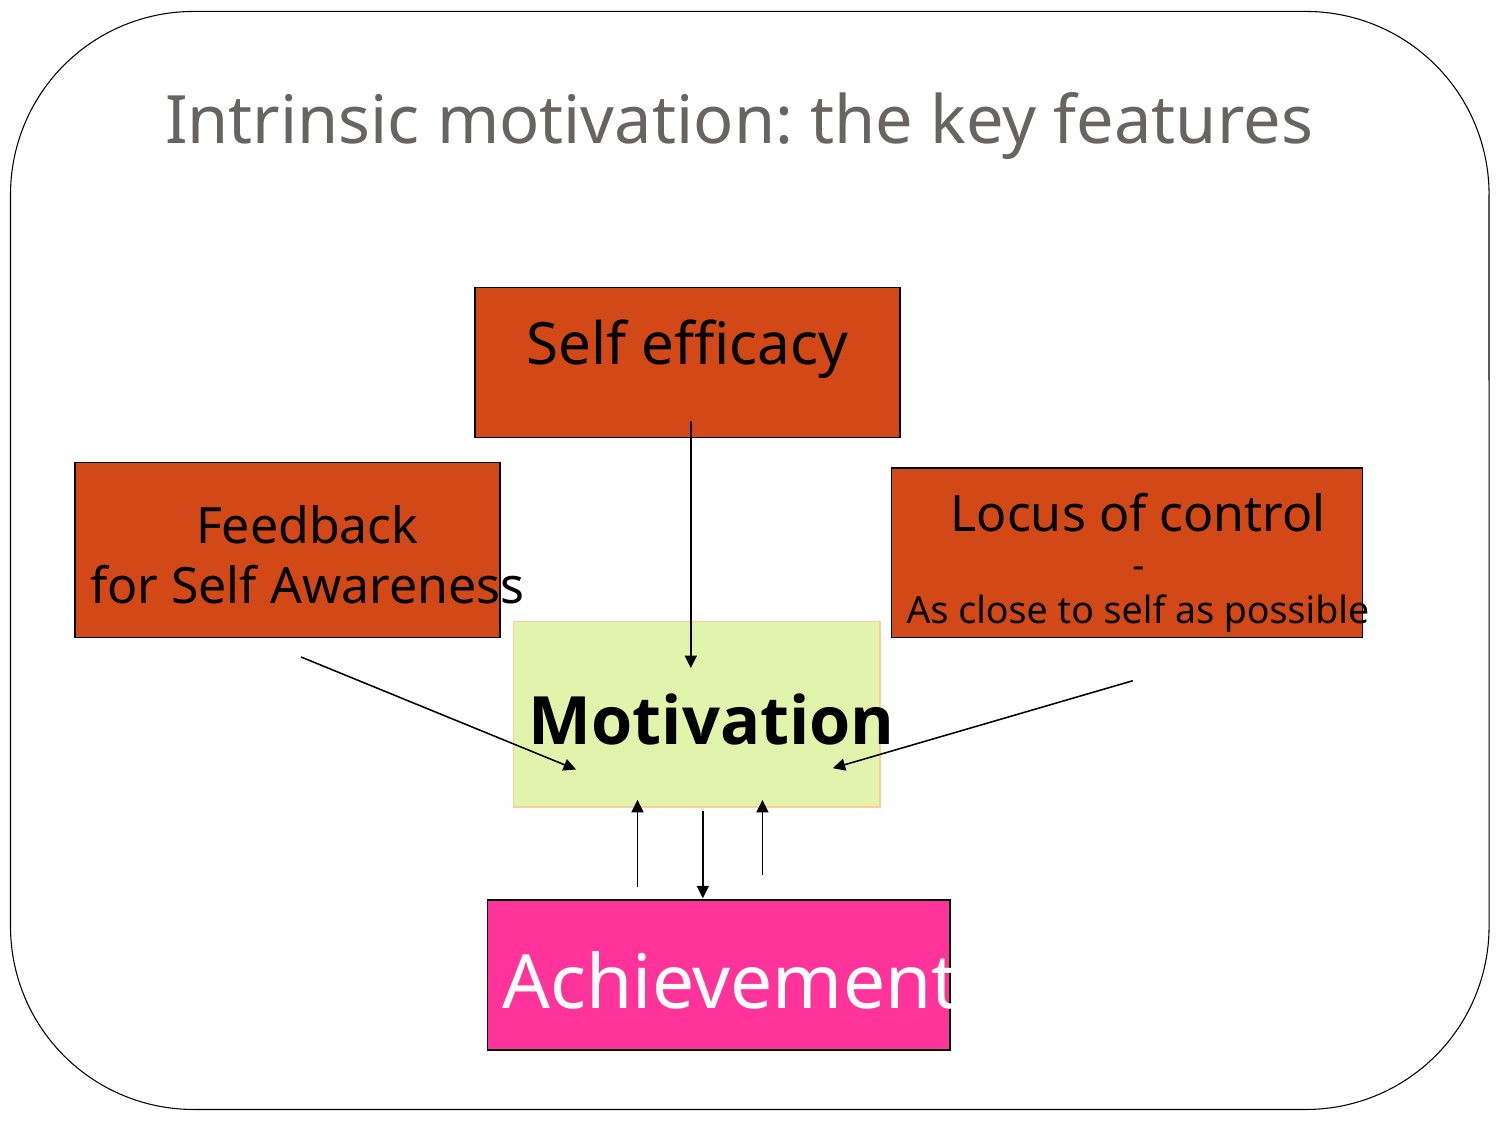

# Intrinsic motivation: the key features
Self efficacy
Feedback
for Self Awareness
Locus of control
-
As close to self as possible
Motivation
Achievement